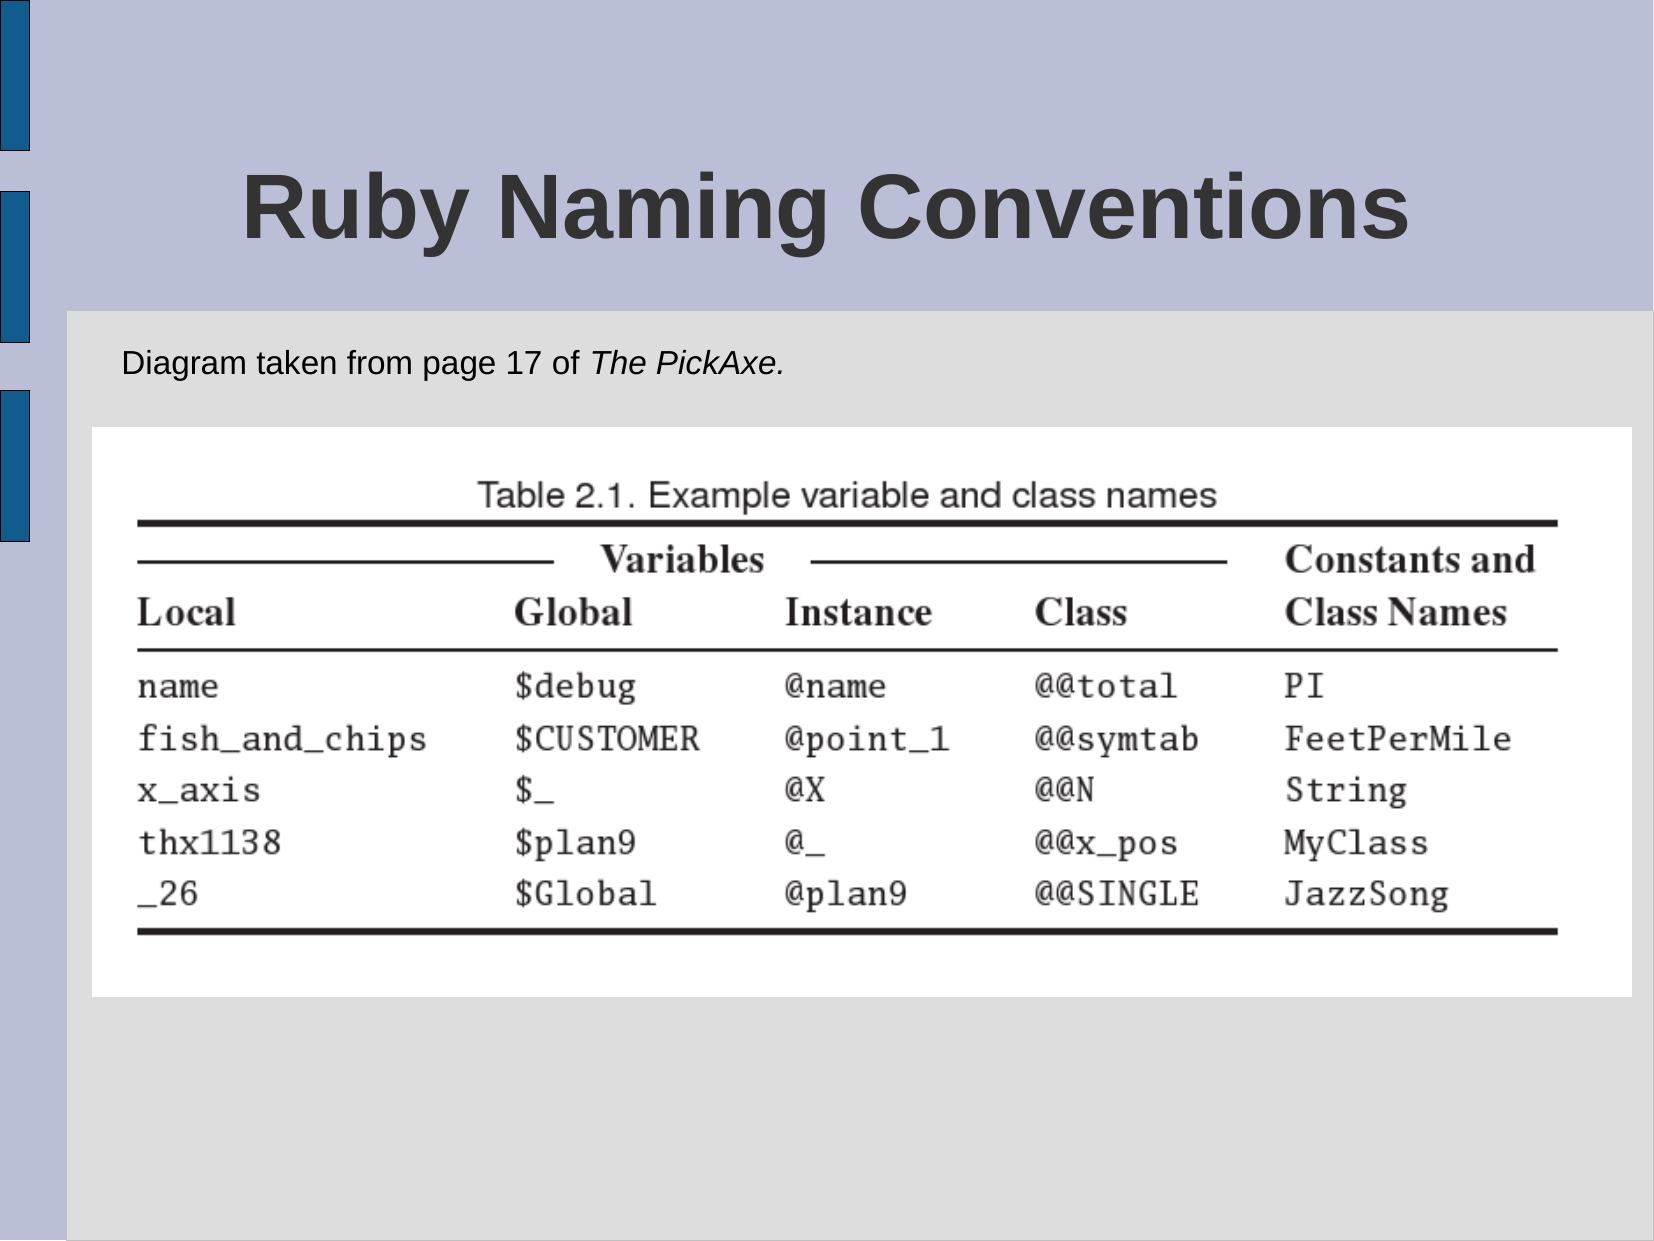

# Ruby Naming Conventions
Diagram taken from page 17 of The PickAxe.